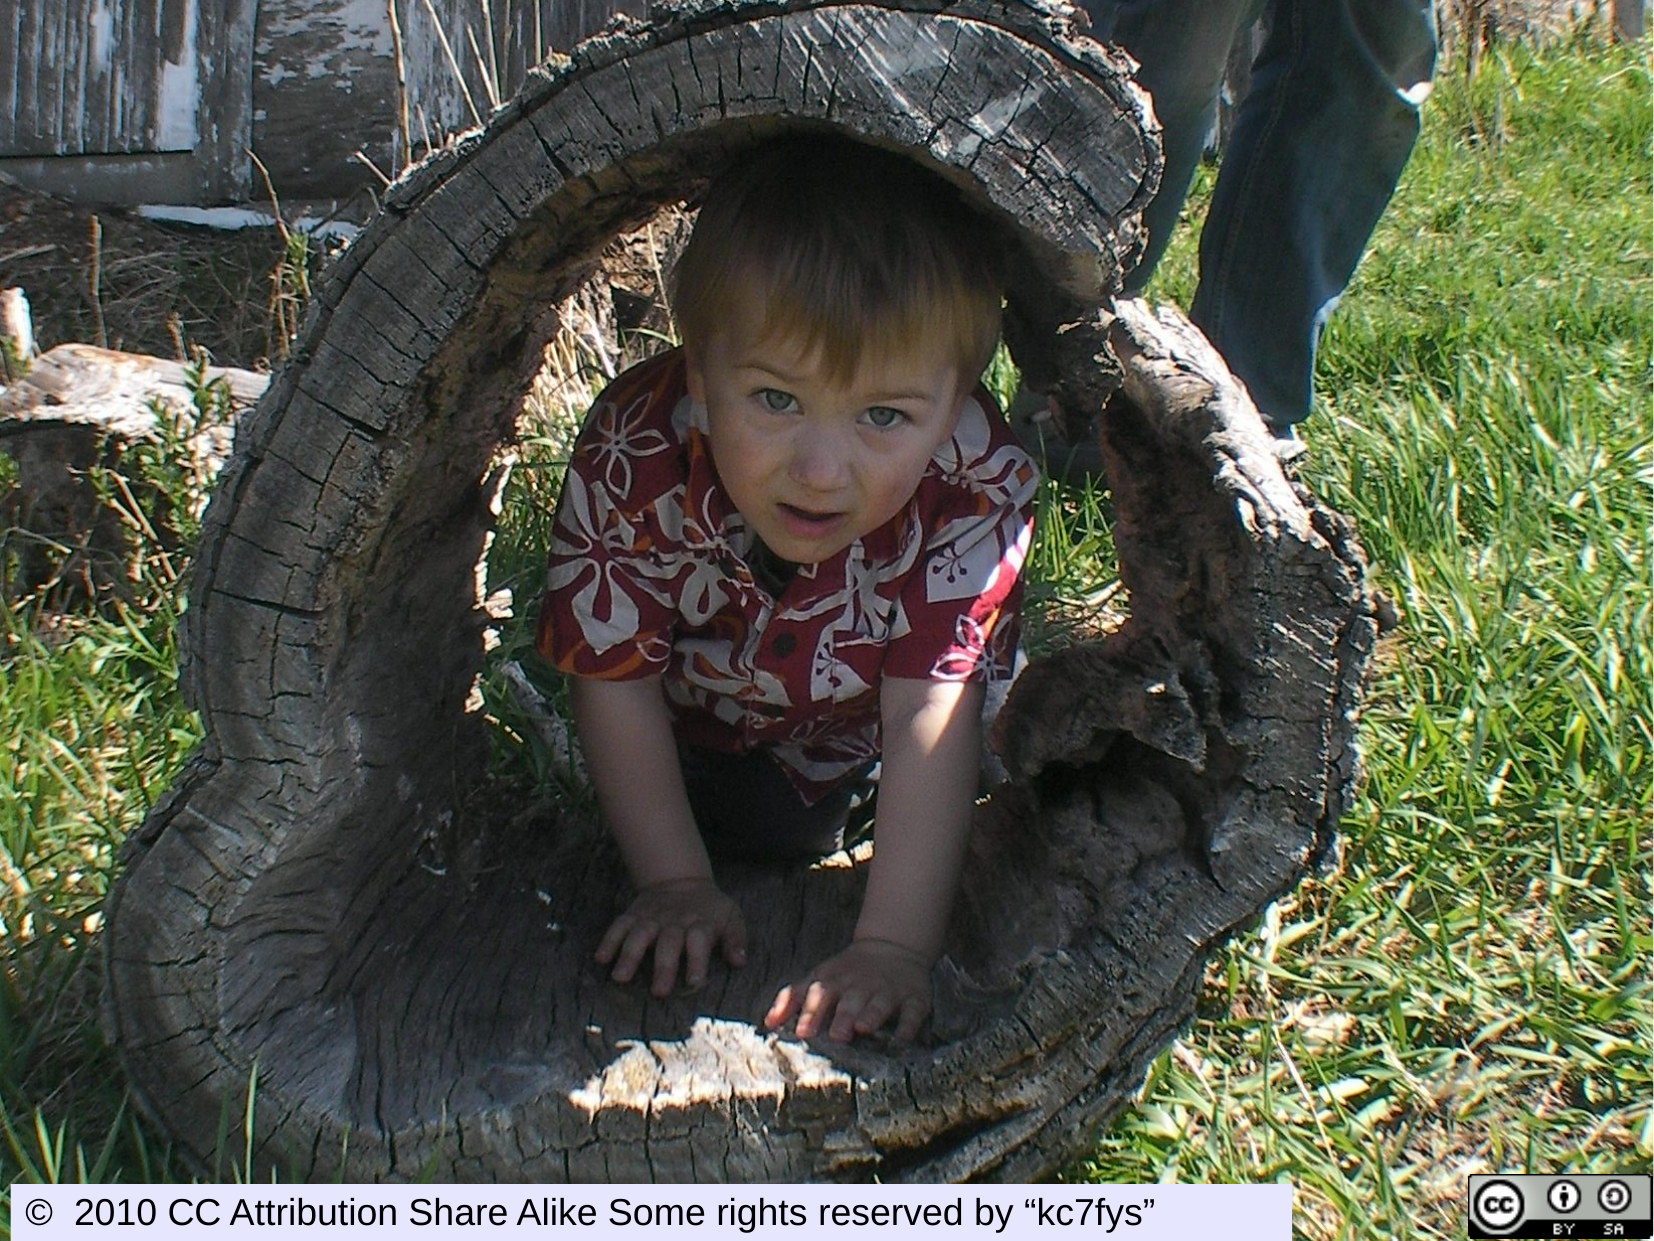

#
© 2010 CC Attribution Share Alike Some rights reserved by “kc7fys”